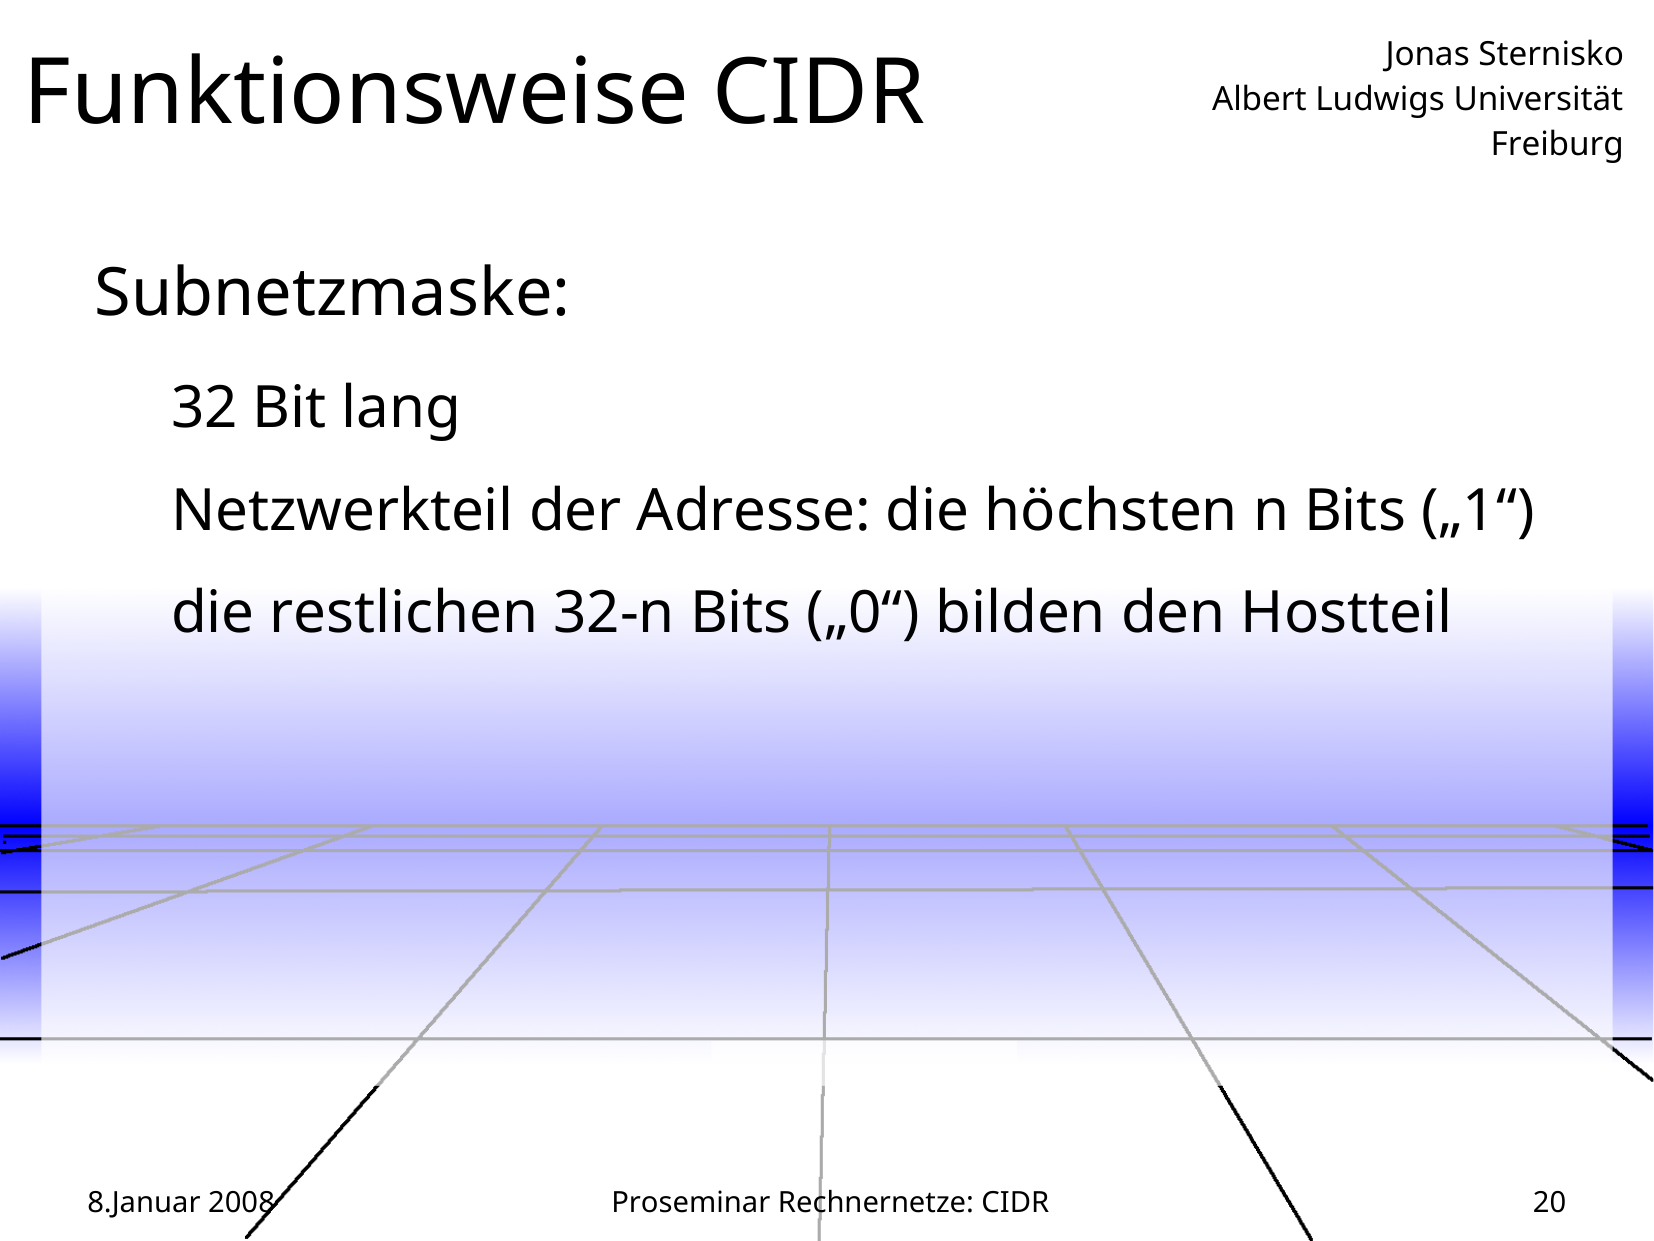

# Funktionsweise CIDR
Subnetzmaske:
32 Bit lang
Netzwerkteil der Adresse: die höchsten n Bits („1“)
die restlichen 32-n Bits („0“) bilden den Hostteil
8.Januar 2008
Proseminar Rechnernetze: CIDR
20